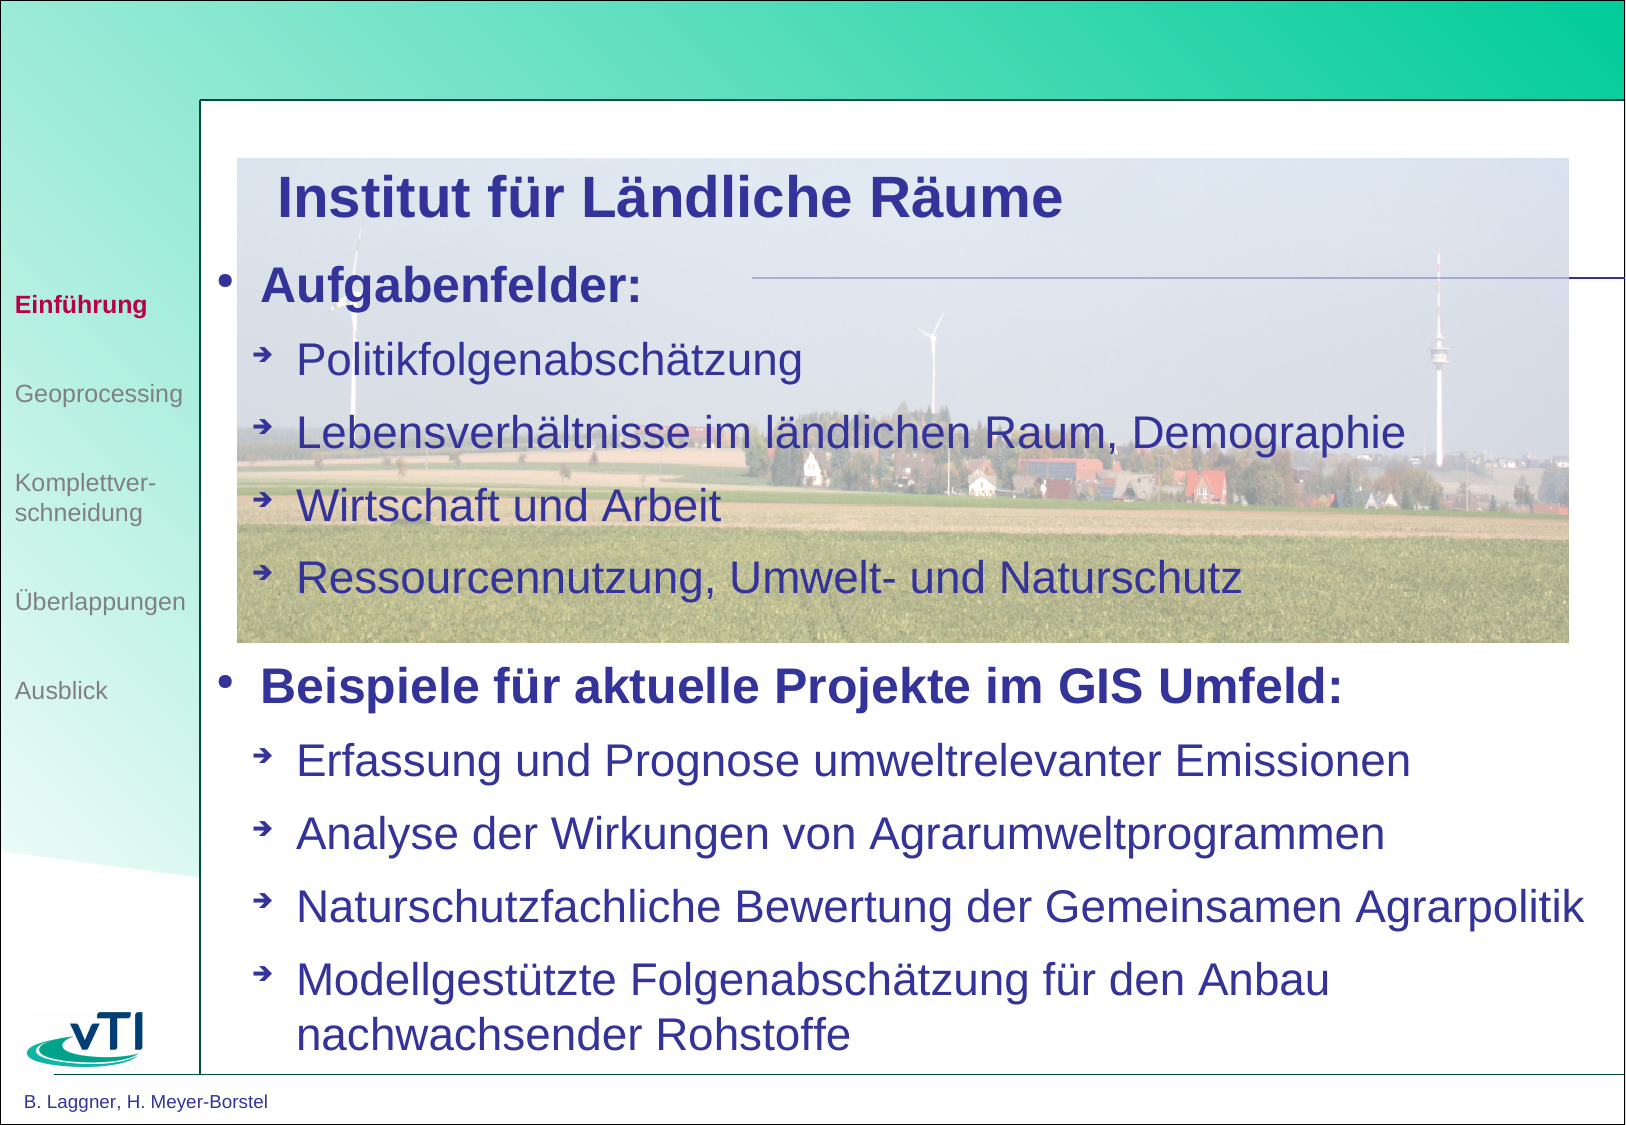

# Institut für Ländliche Räume
Aufgabenfelder:
Politikfolgenabschätzung
Lebensverhältnisse im ländlichen Raum, Demographie
Wirtschaft und Arbeit
Ressourcennutzung, Umwelt- und Naturschutz
Beispiele für aktuelle Projekte im GIS Umfeld:
Erfassung und Prognose umweltrelevanter Emissionen
Analyse der Wirkungen von Agrarumweltprogrammen
Naturschutzfachliche Bewertung der Gemeinsamen Agrarpolitik
Modellgestützte Folgenabschätzung für den Anbau nachwachsender Rohstoffe
Einführung
Geoprocessing
Komplettver-schneidung
Überlappungen
Ausblick